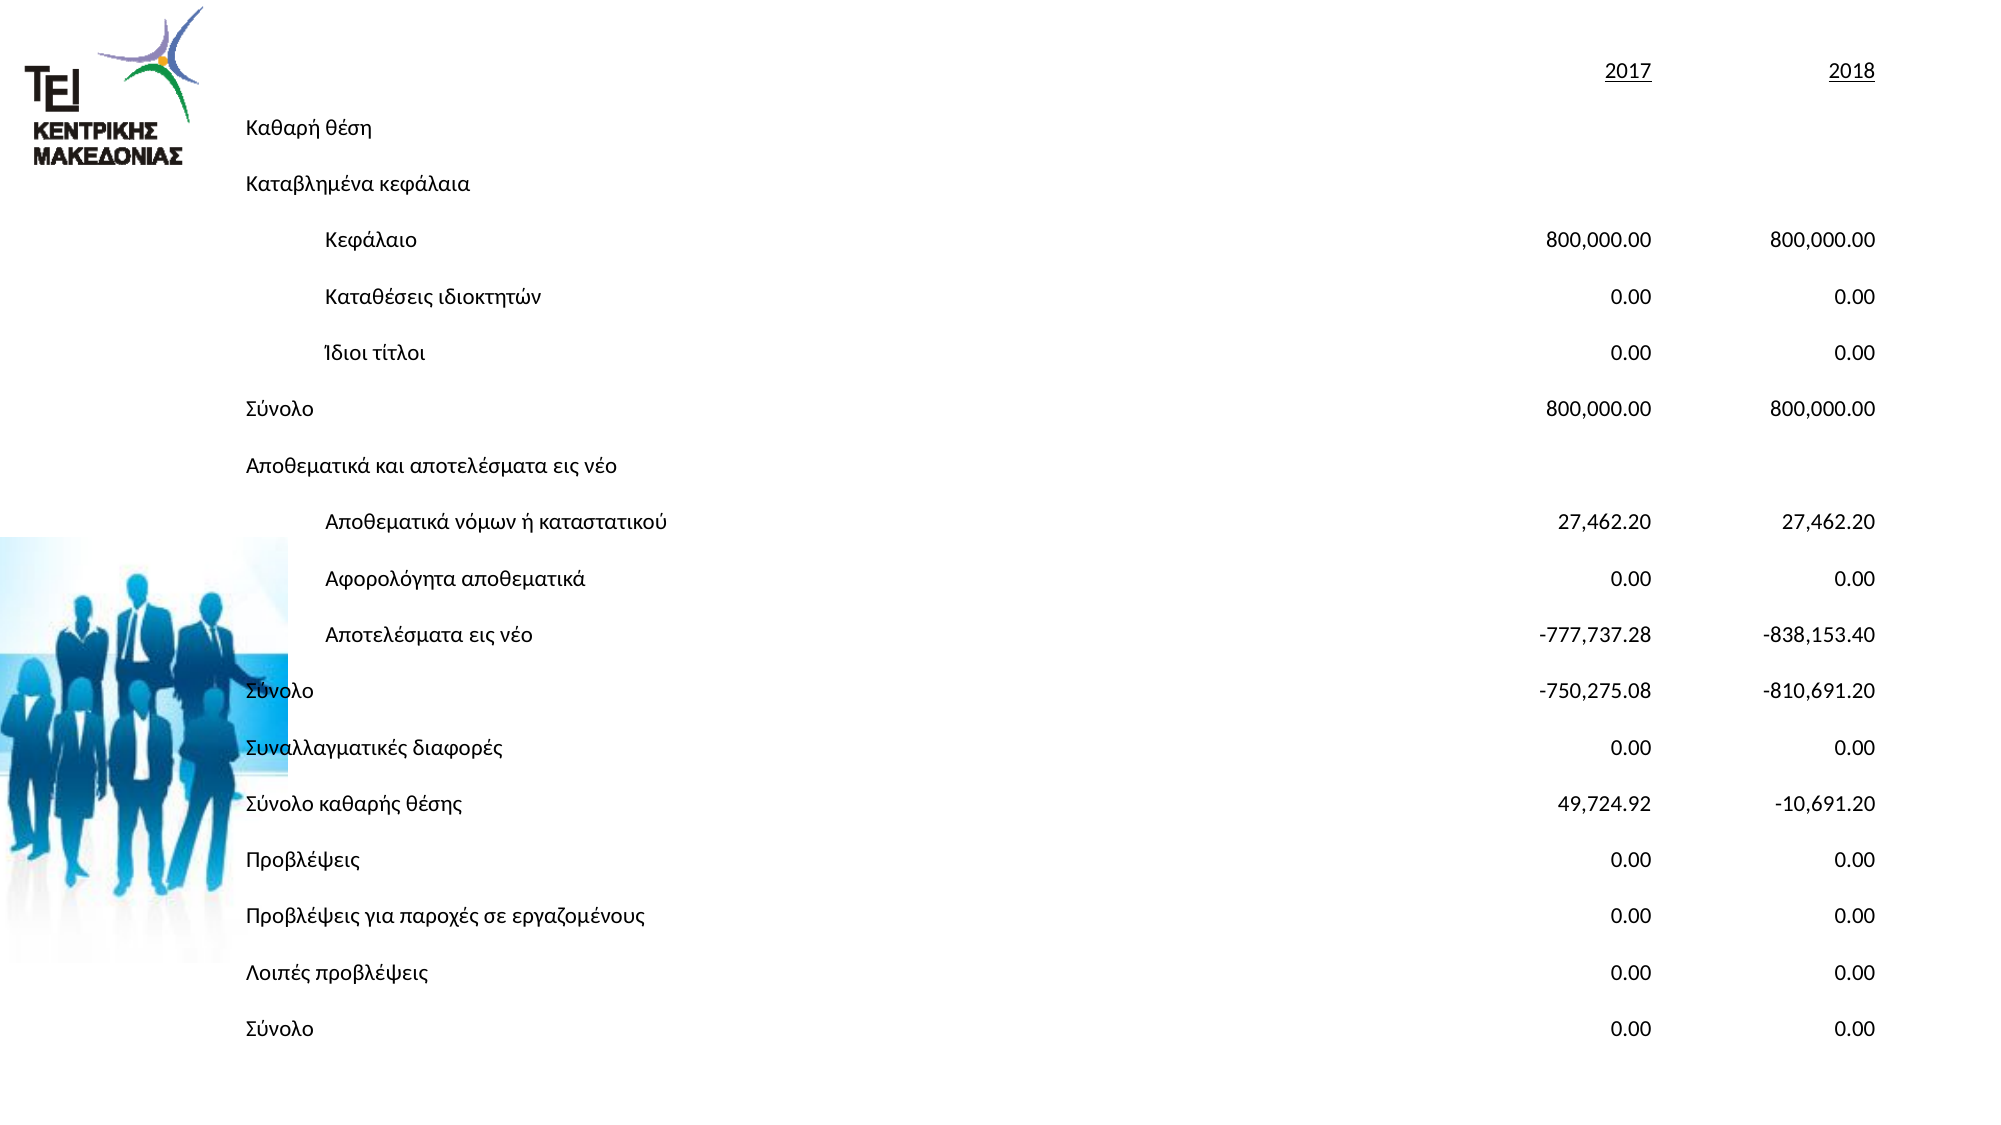

| | | | | | 2017 | | 2018 |
| --- | --- | --- | --- | --- | --- | --- | --- |
| Καθαρή θέση | | | | | | | |
| Καταβλημένα κεφάλαια | | | | | | | |
| | Κεφάλαιο | | | | 800,000.00 | | 800,000.00 |
| | Καταθέσεις ιδιοκτητών | | | | 0.00 | | 0.00 |
| | Ίδιοι τίτλοι | | | | 0.00 | | 0.00 |
| Σύνολο | | | | | 800,000.00 | | 800,000.00 |
| Αποθεματικά και αποτελέσματα εις νέο | | | | | | | |
| | Αποθεματικά νόμων ή καταστατικού | | | | 27,462.20 | | 27,462.20 |
| | Αφορολόγητα αποθεματικά | | | | 0.00 | | 0.00 |
| | Αποτελέσματα εις νέο | | | | -777,737.28 | | -838,153.40 |
| Σύνολο | | | | | -750,275.08 | | -810,691.20 |
| Συναλλαγματικές διαφορές | | | | | 0.00 | | 0.00 |
| Σύνολο καθαρής θέσης | | | | | 49,724.92 | | -10,691.20 |
| Προβλέψεις | | | | | 0.00 | | 0.00 |
| Προβλέψεις για παροχές σε εργαζομένους | | | | | 0.00 | | 0.00 |
| Λοιπές προβλέψεις | | | | | 0.00 | | 0.00 |
| Σύνολο | | | | | 0.00 | | 0.00 |